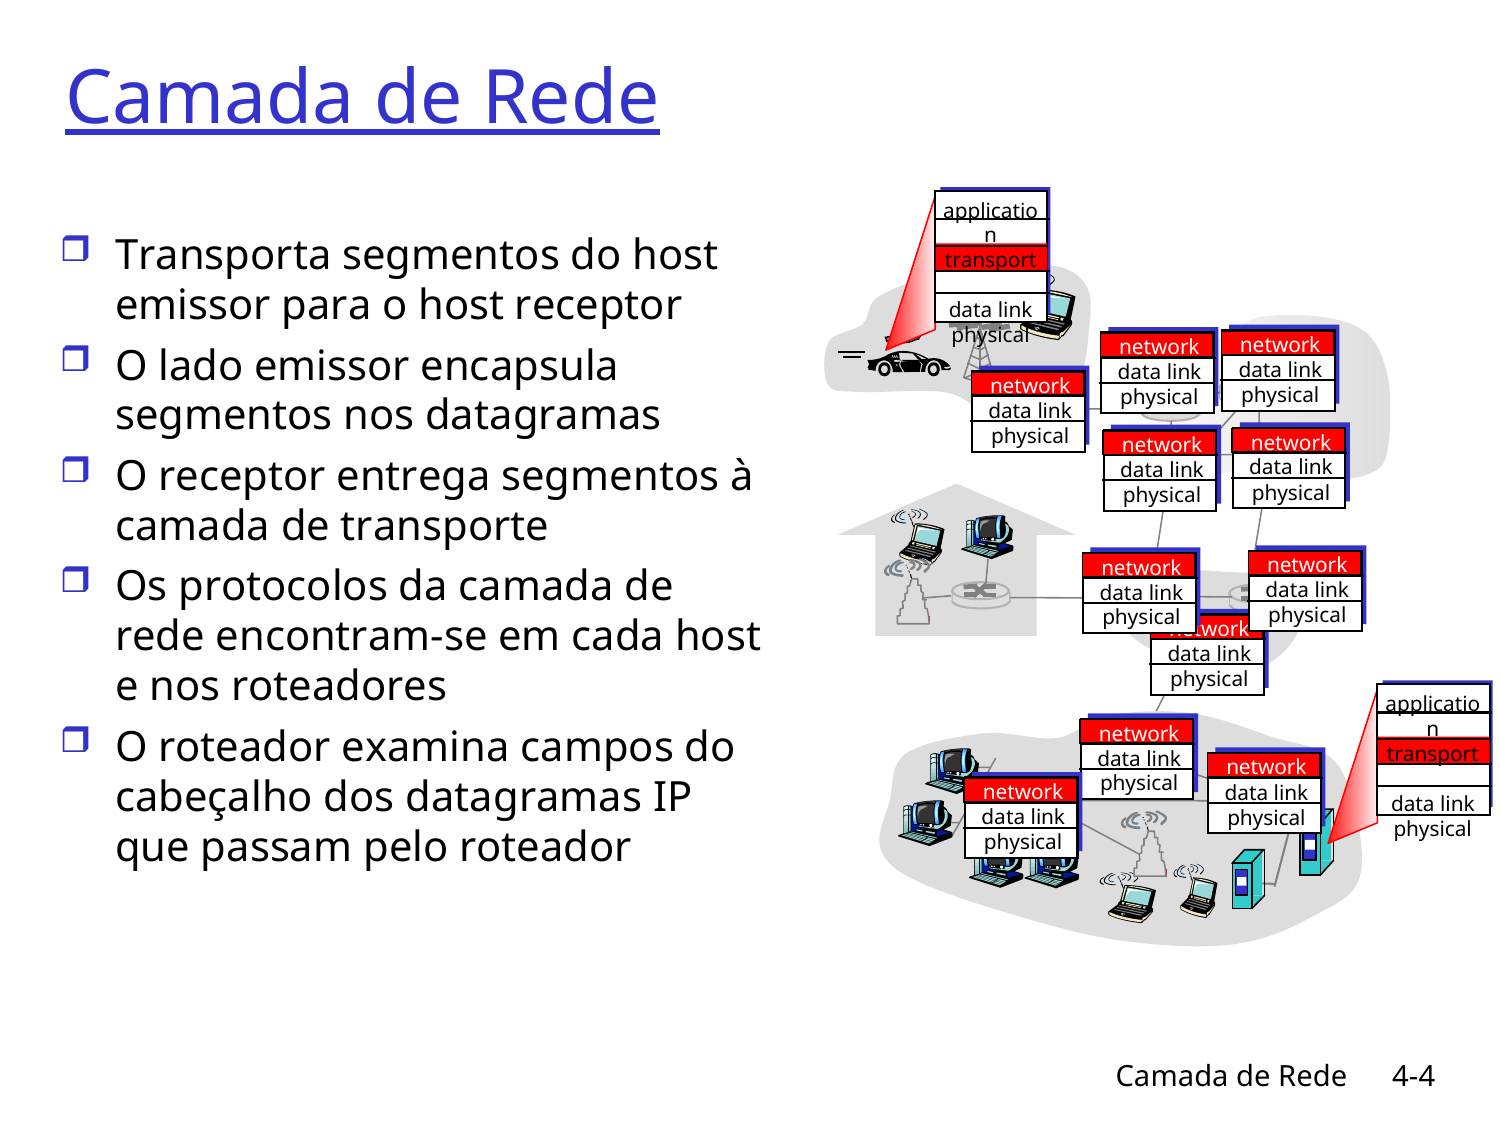

Camada de Rede
application
transport
network
data link
physical
Transporta segmentos do host emissor para o host receptor
O lado emissor encapsula segmentos nos datagramas
O receptor entrega segmentos à camada de transporte
Os protocolos da camada de rede encontram-se em cada host e nos roteadores
O roteador examina campos do cabeçalho dos datagramas IP que passam pelo roteador
network
data link
physical
network
data link
physical
network
data link
physical
network
data link
physical
network
data link
physical
network
data link
physical
network
data link
physical
network
data link
physical
network
data link
physical
network
data link
physical
network
data link
physical
application
transport
network
data link
physical
Camada de Rede